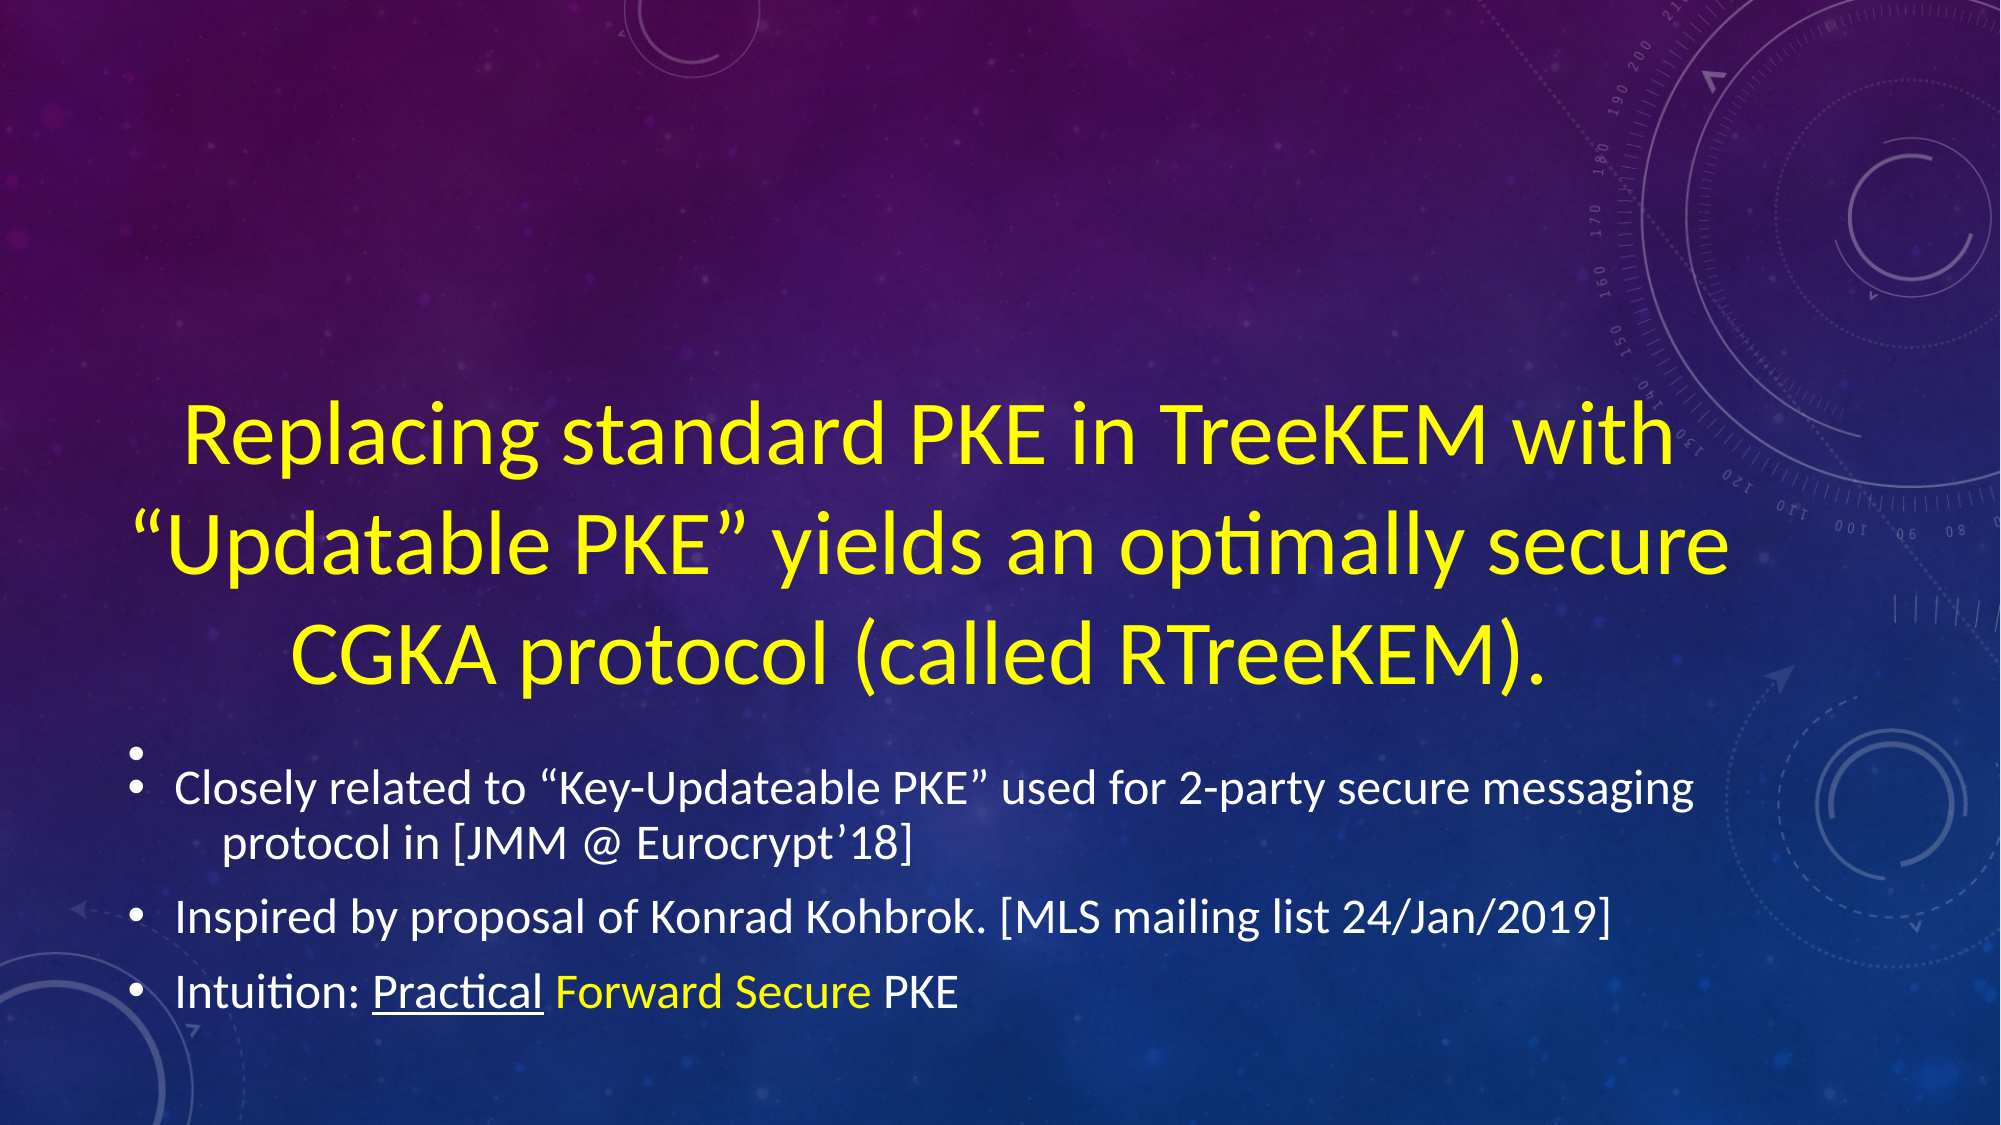

# Replacing standard PKE in TreeKEM with “Updatable PKE” yields an optimally secure CGKA protocol (called RTreeKEM).
Closely related to “Key-Updateable PKE” used for 2-party secure messaging protocol in [JMM @ Eurocrypt’18]
Inspired by proposal of Konrad Kohbrok. [MLS mailing list 24/Jan/2019]
Intuition: Practical Forward Secure PKE